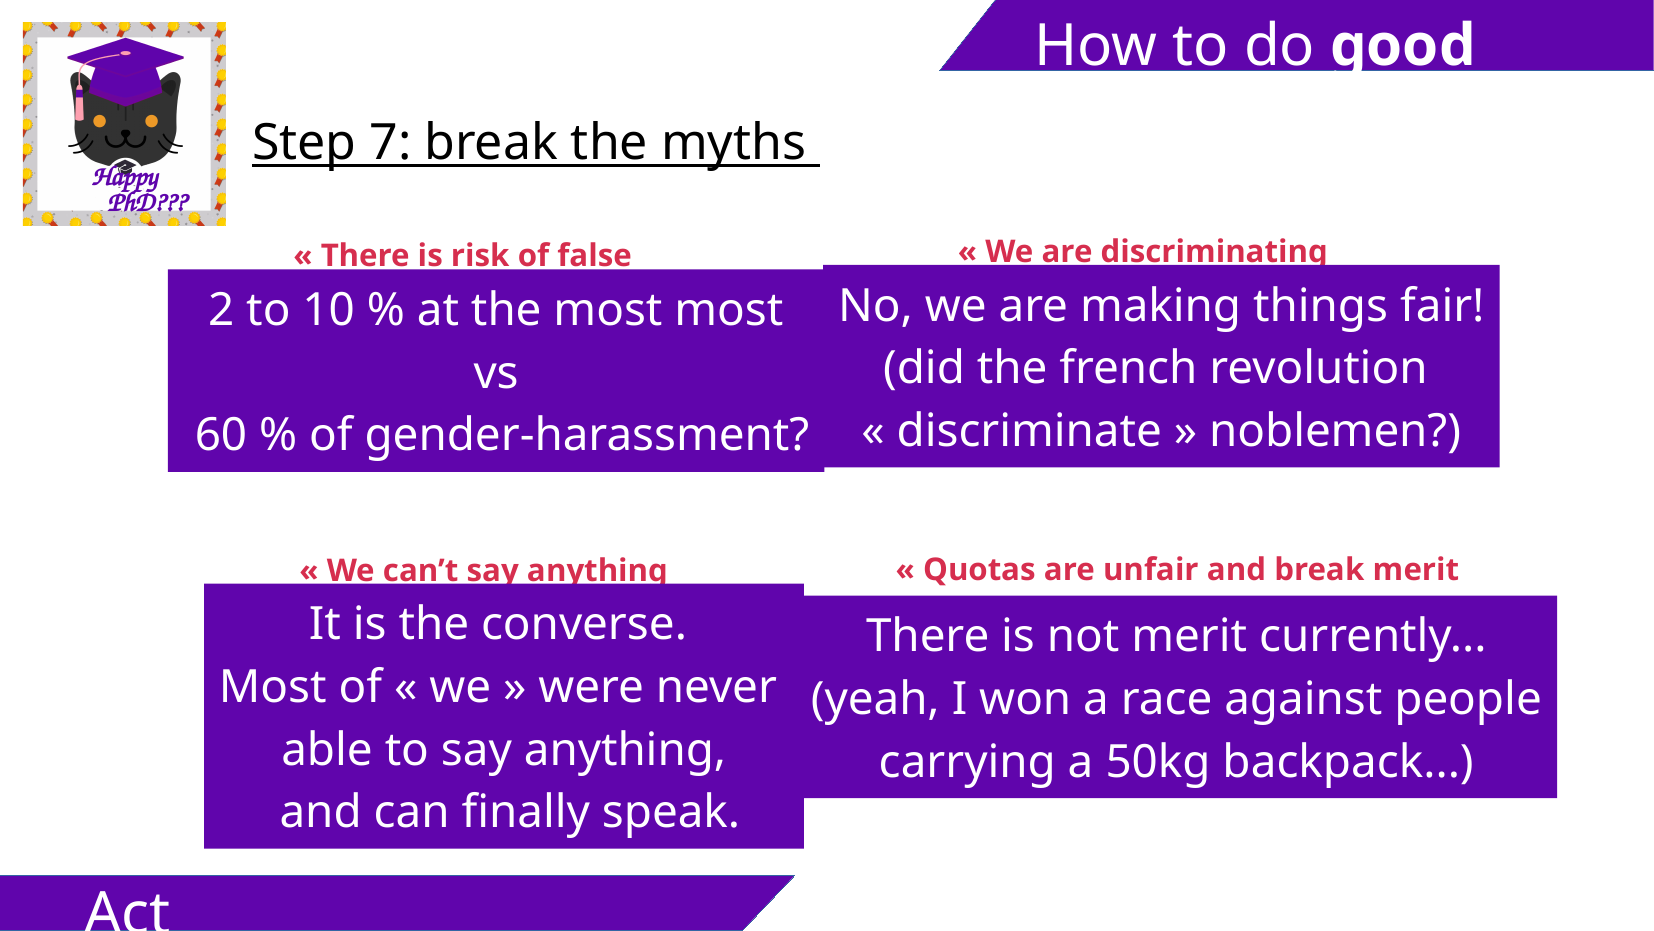

Step 7: break the myths
« We are discriminating white men »
No, we are making things fair!
(did the french revolution
« discriminate » noblemen?)
« There is risk of false accusations »
2 to 10 % at the most most
vs
 60 % of gender-harassment?
« Quotas are unfair and break merit based hiring »
There is not merit currently...
(yeah, I won a race against people
carrying a 50kg backpack...)
« We can’t say anything anymore »
It is the converse.
Most of « we » were never
able to say anything,
 and can finally speak.
Act